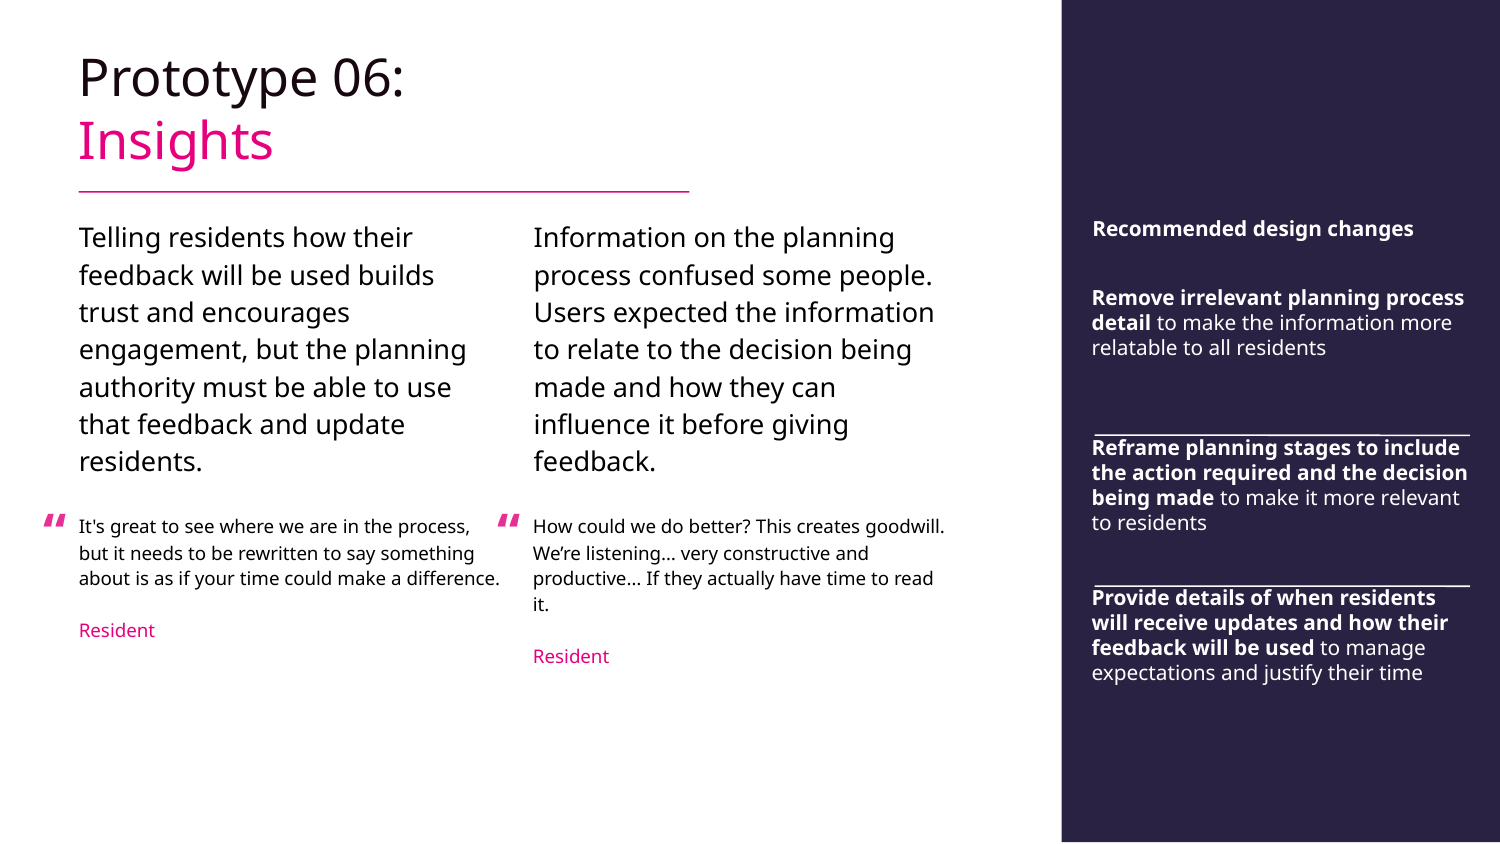

Prototype 06:
Insights
Recommended design changes
Telling residents how their feedback will be used builds trust and encourages engagement, but the planning authority must be able to use that feedback and update residents.
Information on the planning process confused some people. Users expected the information to relate to the decision being made and how they can influence it before giving feedback.
Remove irrelevant planning process detail to make the information more relatable to all residents
Reframe planning stages to include the action required and the decision being made to make it more relevant to residents
Provide details of when residents will receive updates and how their feedback will be used to manage expectations and justify their time
“
It's great to see where we are in the process, but it needs to be rewritten to say something about is as if your time could make a difference.
Resident
“
How could we do better? This creates goodwill. We’re listening… very constructive and productive… If they actually have time to read it.
Resident